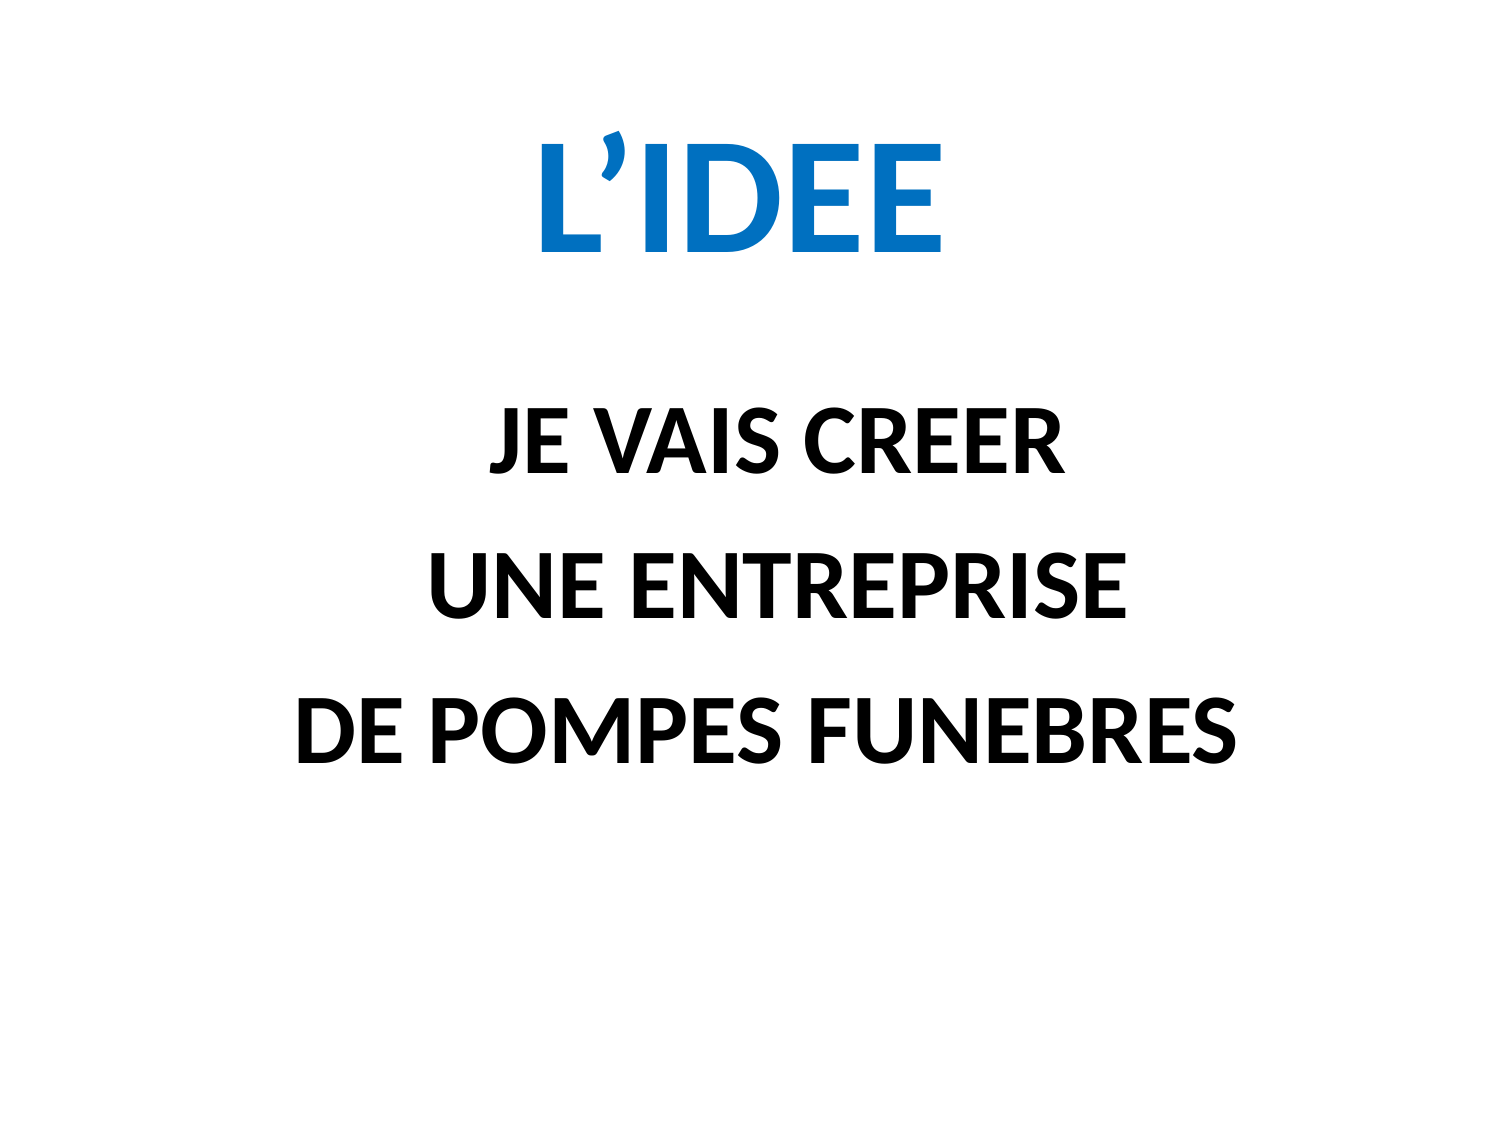

# L’IDEE
JE VAIS CREER
UNE ENTREPRISE
DE POMPES FUNEBRES